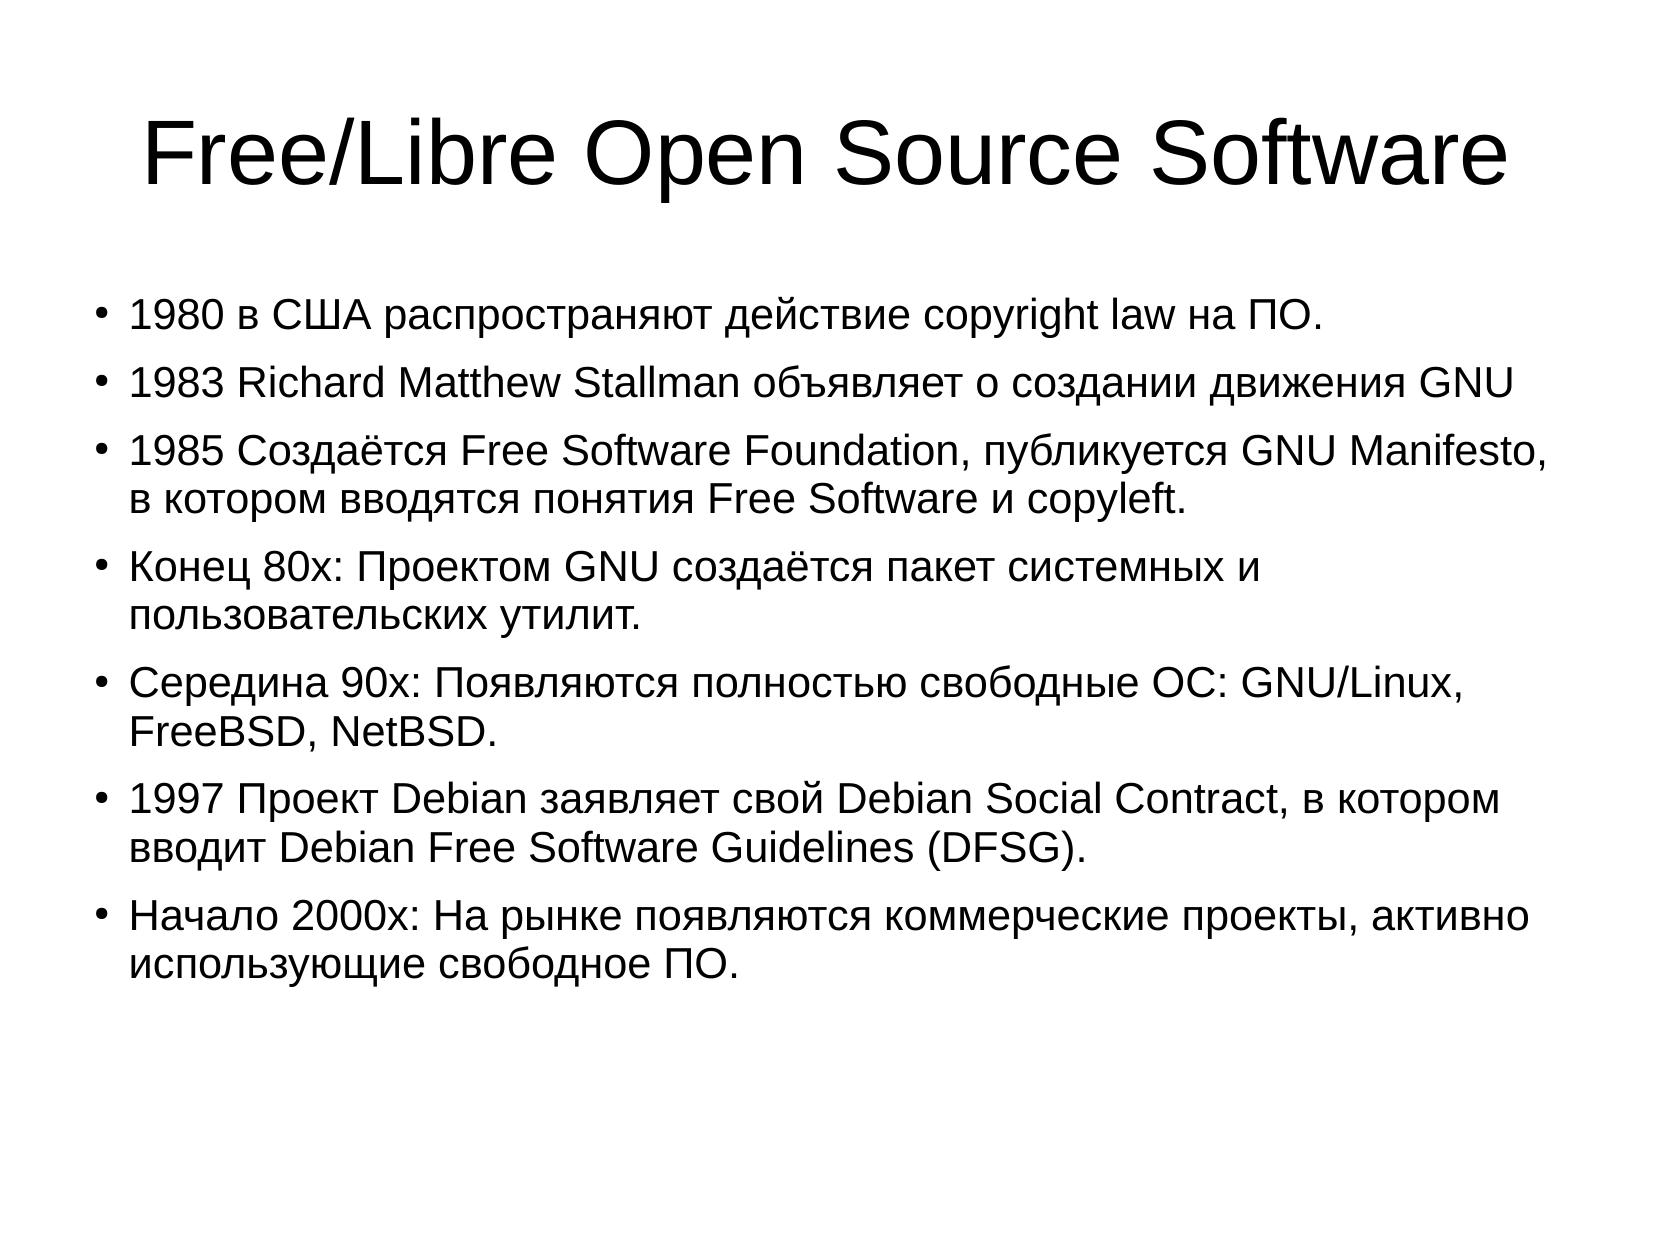

# Free/Libre Open Source Software
1980 в США распространяют действие copyright law на ПО.
1983 Richard Matthew Stallman объявляет о создании движения GNU
1985 Создаётся Free Software Foundation, публикуется GNU Manifesto, в котором вводятся понятия Free Software и copyleft.
Конец 80x: Проектом GNU создаётся пакет системных и пользовательских утилит.
Середина 90x: Появляются полностью свободные ОС: GNU/Linux, FreeBSD, NetBSD.
1997 Проект Debian заявляет свой Debian Social Contract, в котором вводит Debian Free Software Guidelines (DFSG).
Начало 2000х: На рынке появляются коммерческие проекты, активно использующие свободное ПО.